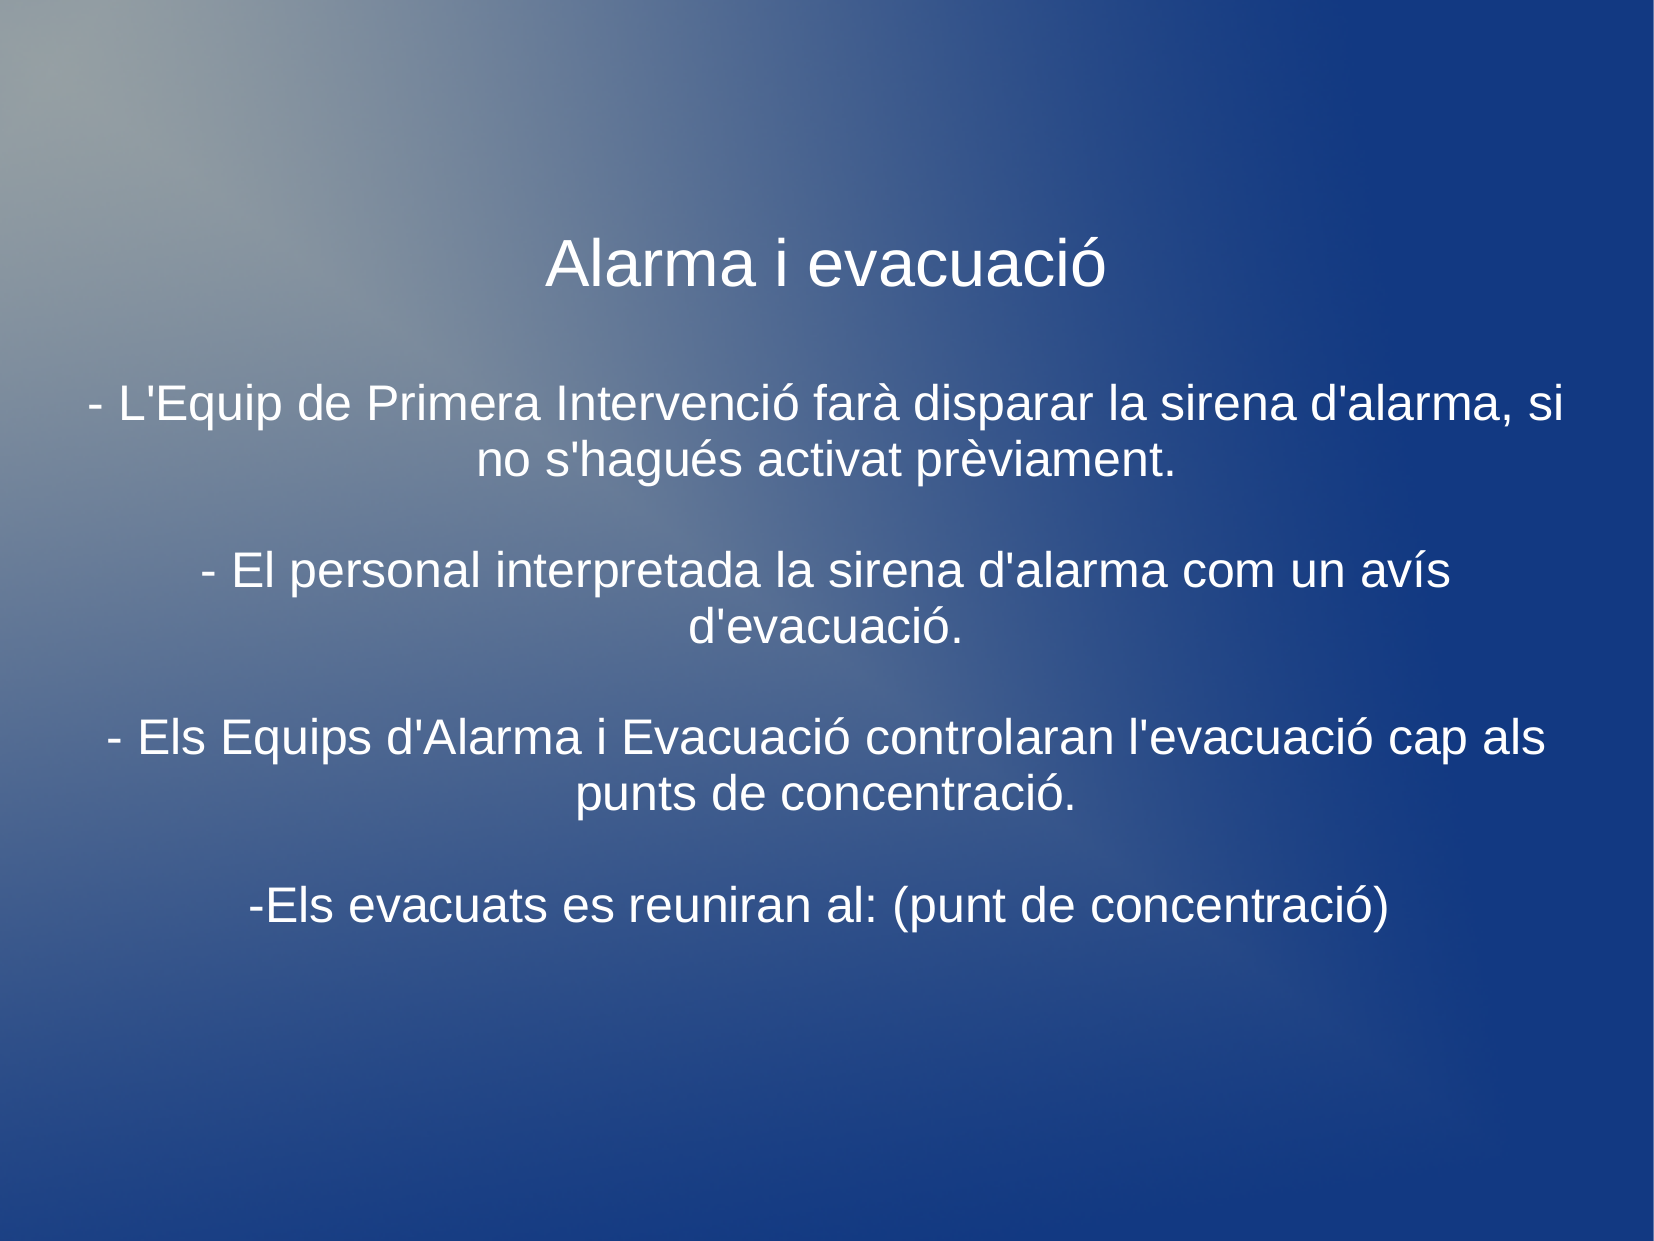

# Alarma i evacuació
- L'Equip de Primera Intervenció farà disparar la sirena d'alarma, si no s'hagués activat prèviament.
- El personal interpretada la sirena d'alarma com un avís d'evacuació.
- Els Equips d'Alarma i Evacuació controlaran l'evacuació cap als punts de concentració.
-Els evacuats es reuniran al: (punt de concentració)